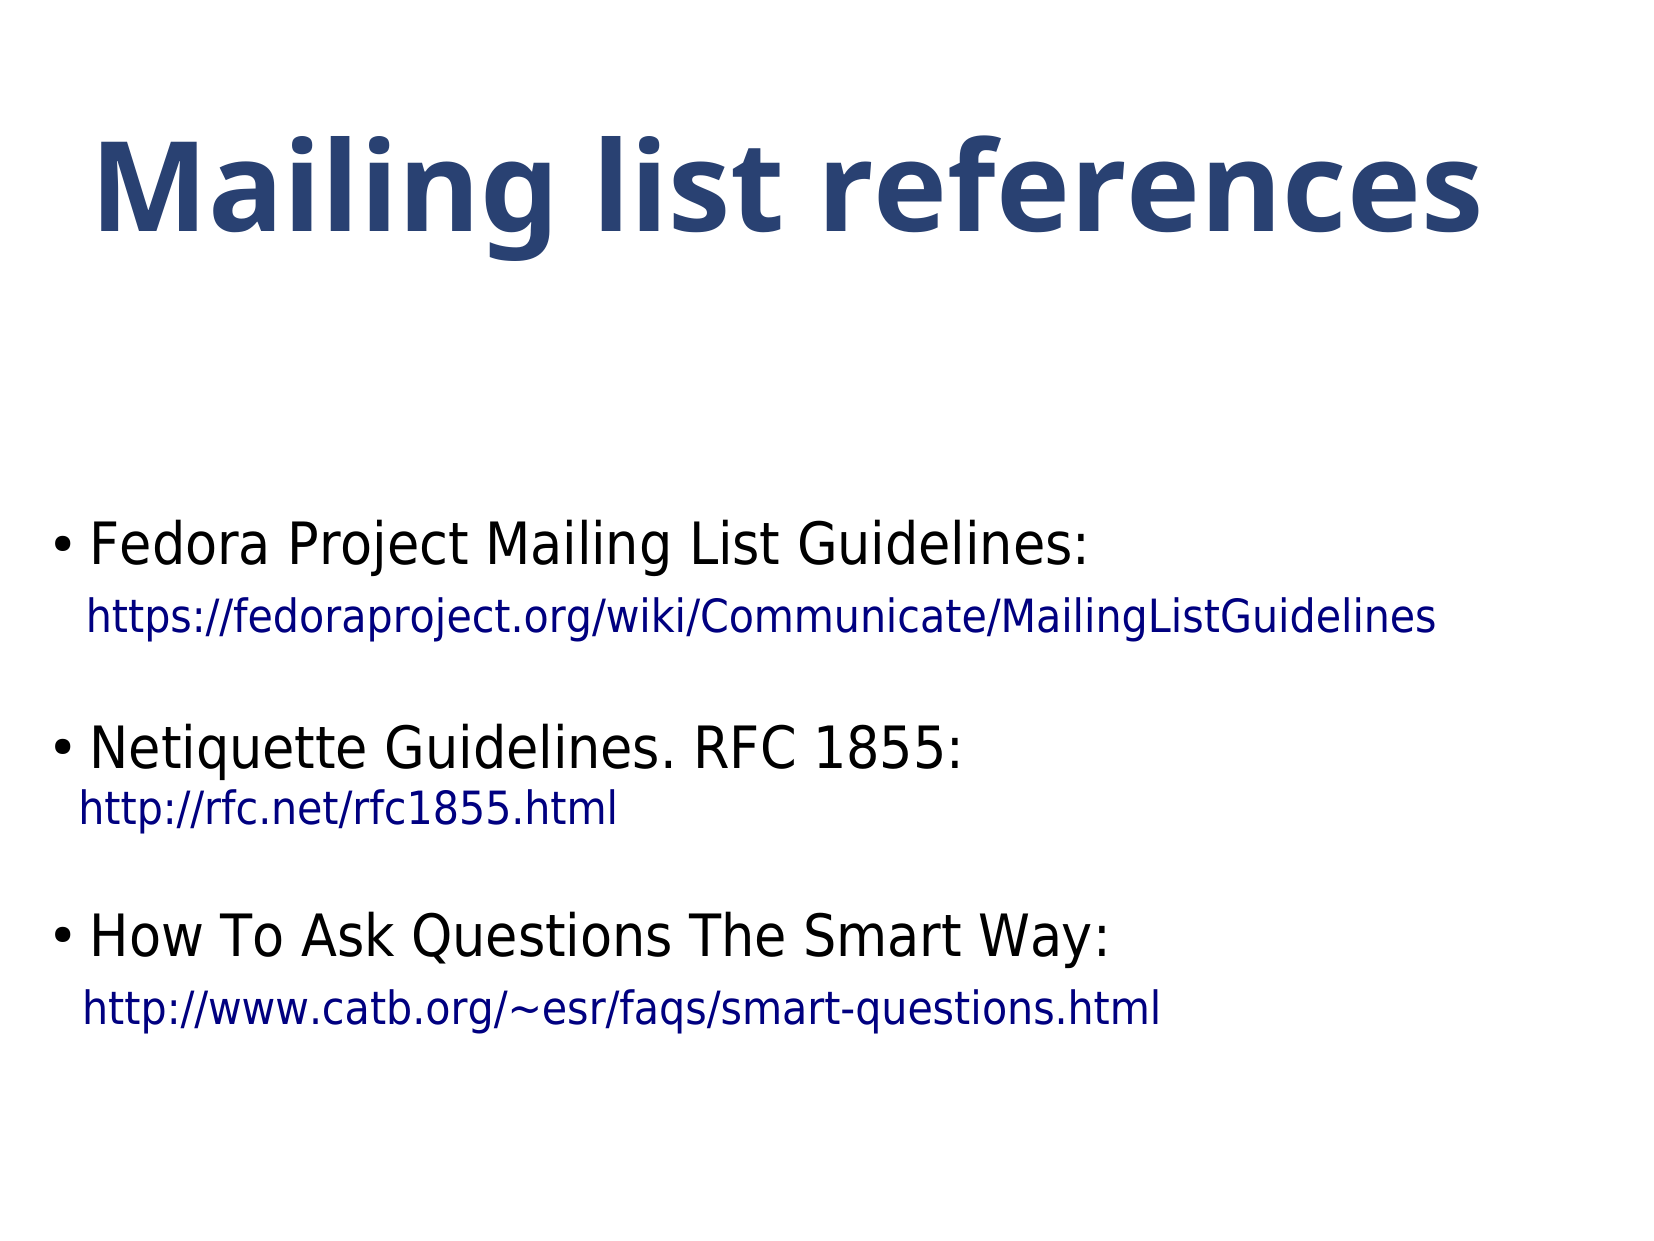

Mailing list references
 Fedora Project Mailing List Guidelines:
 https://fedoraproject.org/wiki/Communicate/MailingListGuidelines
 Netiquette Guidelines. RFC 1855:
 http://rfc.net/rfc1855.html
 How To Ask Questions The Smart Way:
 http://www.catb.org/~esr/faqs/smart-questions.html